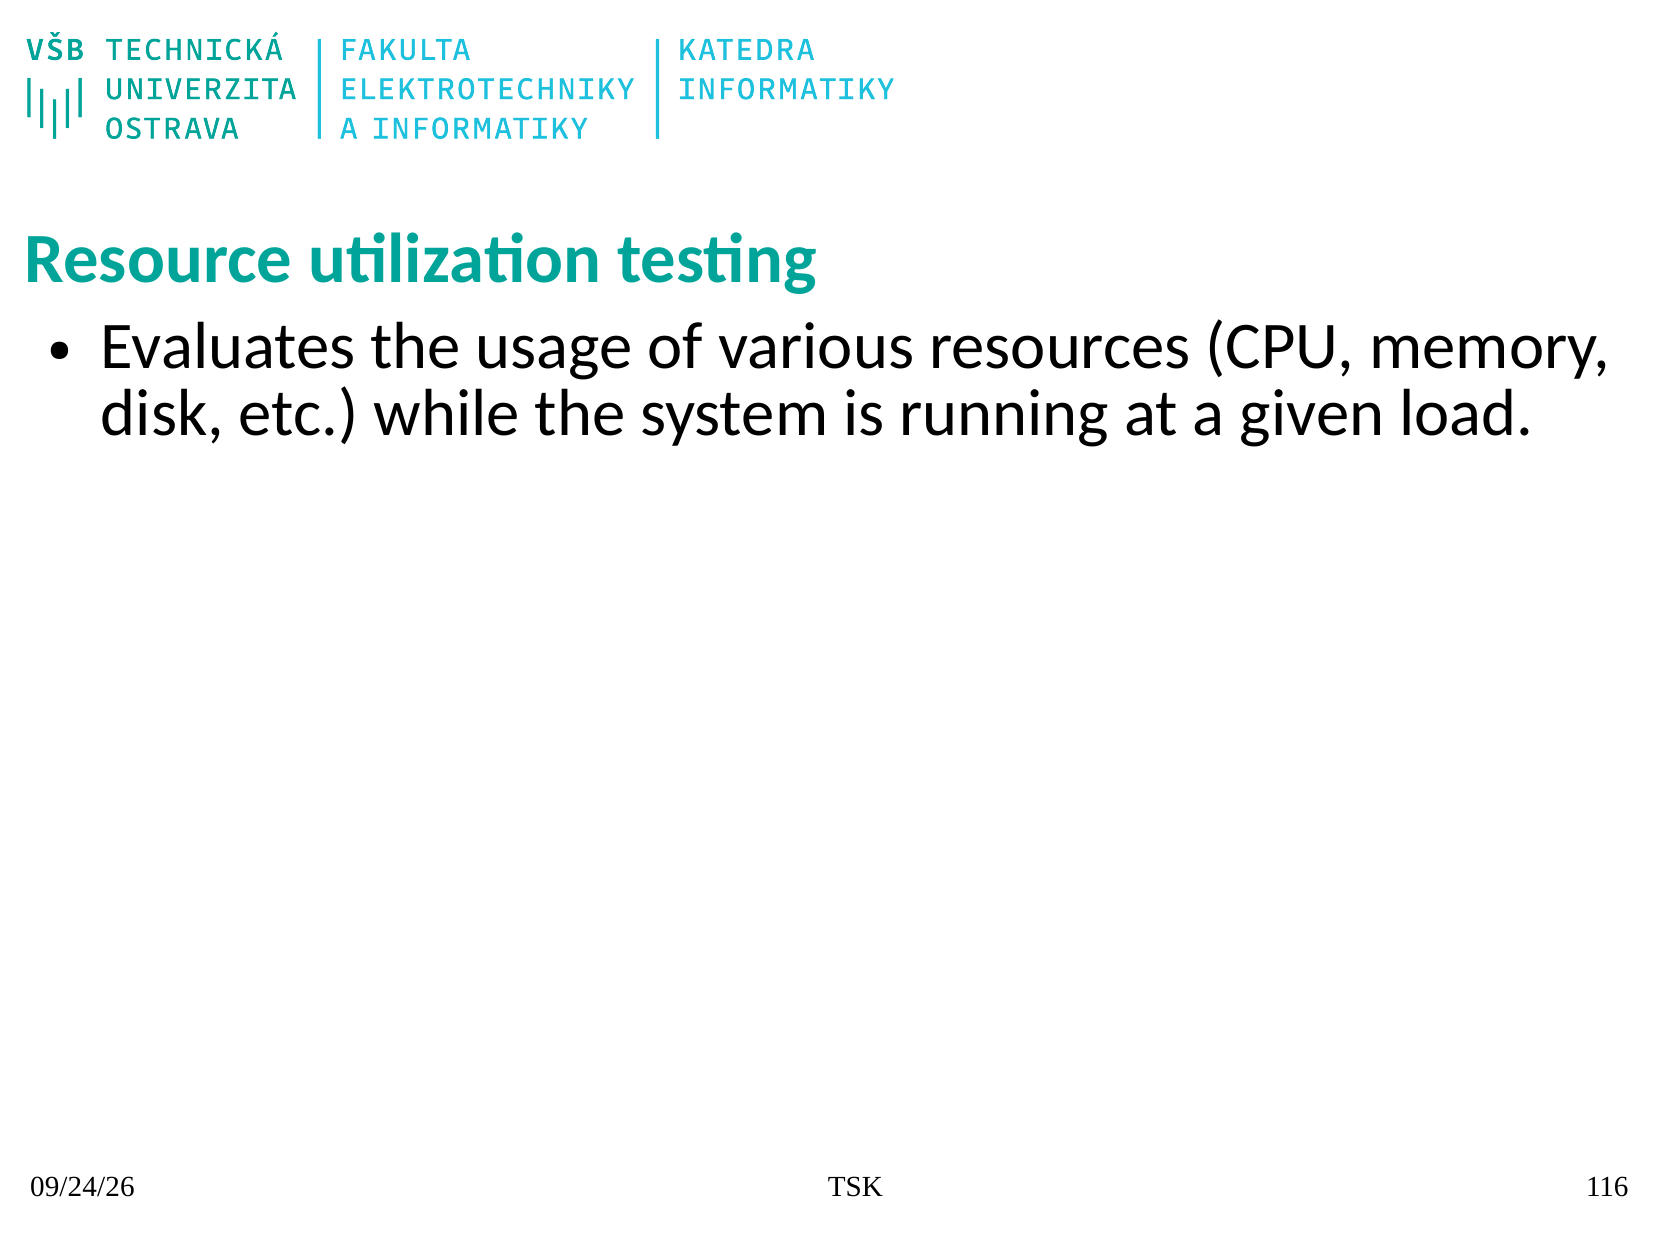

# Resource utilization testing
Evaluates the usage of various resources (CPU, memory, disk, etc.) while the system is running at a given load.
TSK
116